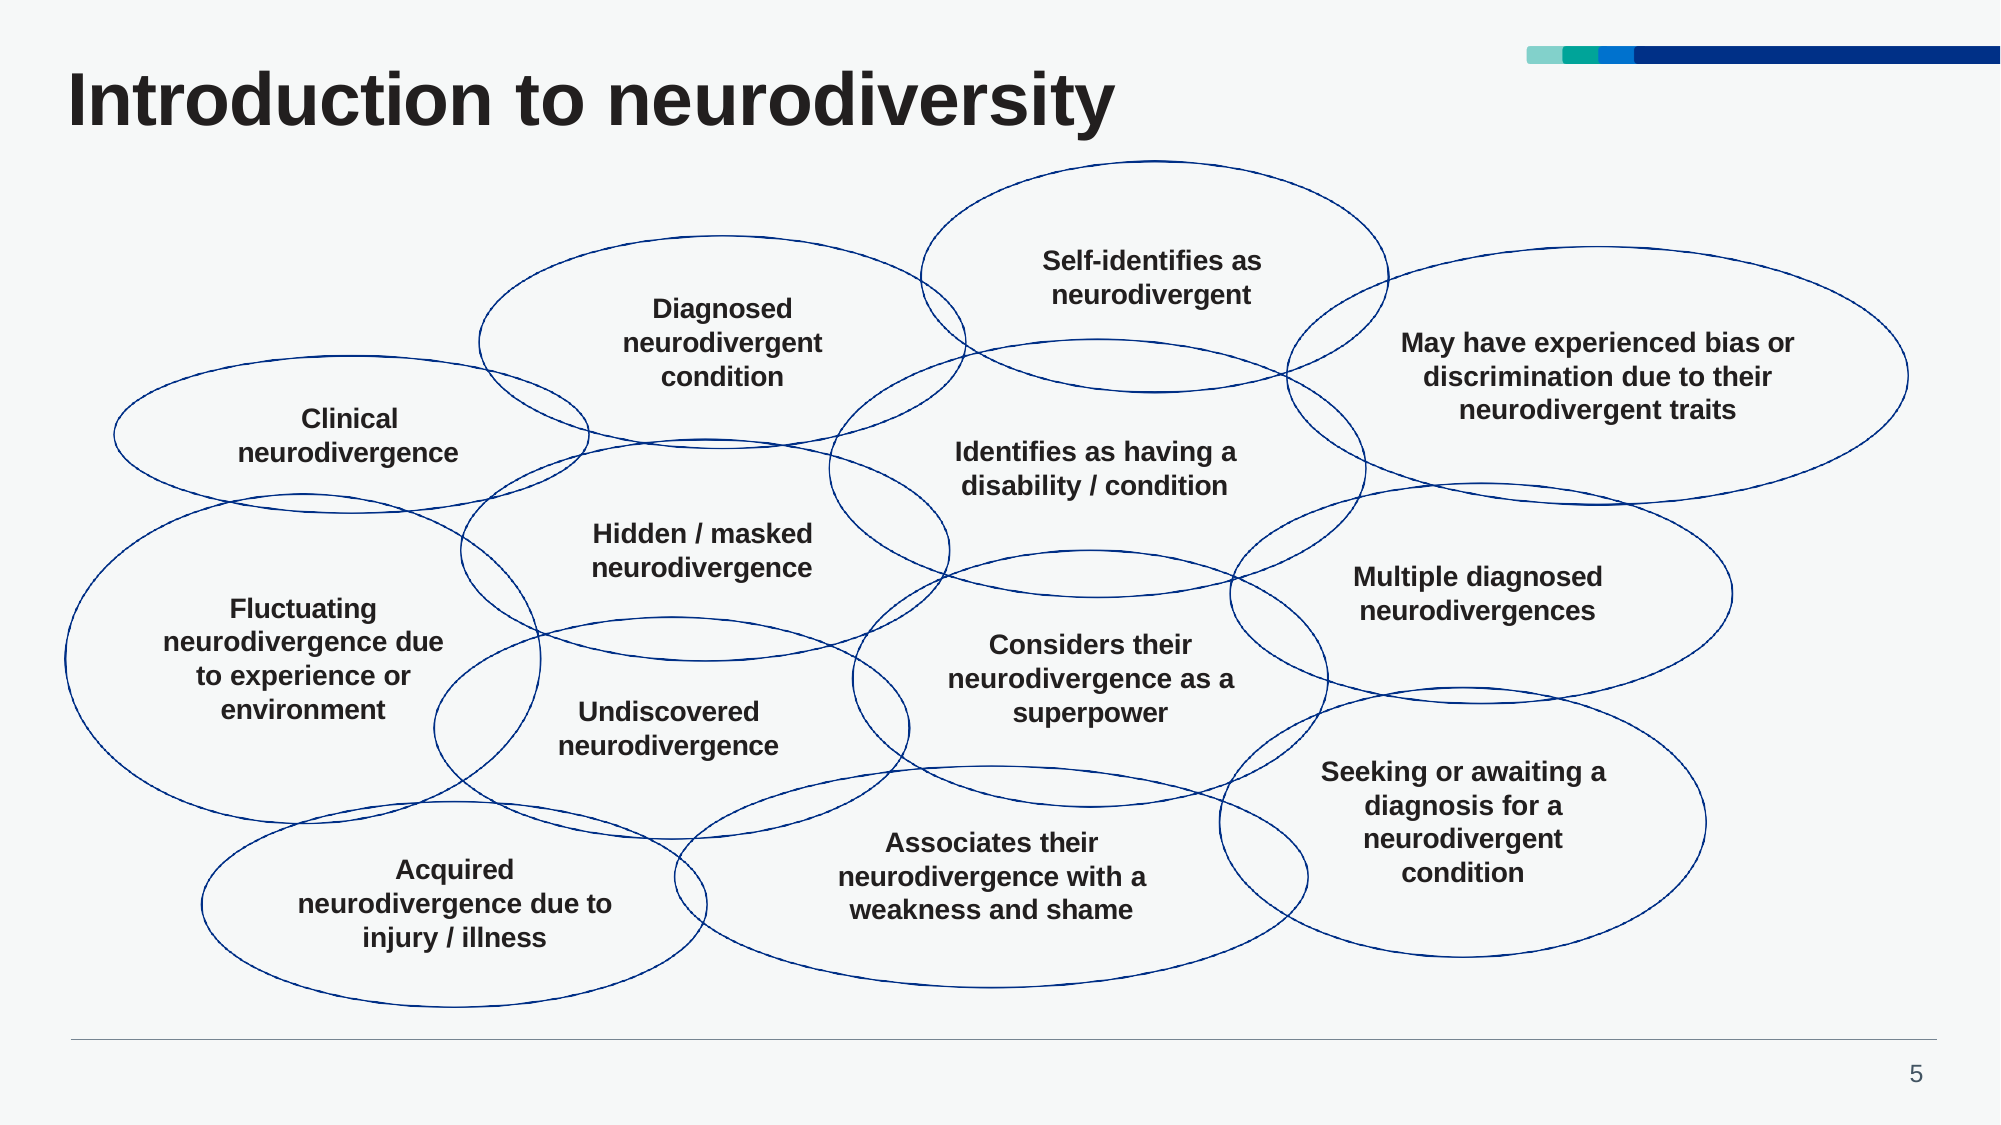

# Introduction to neurodiversity
Self-identifies as
neurodivergent
Diagnosed neurodivergent condition
May have experienced bias or discrimination due to their neurodivergent traits
Clinical neurodivergence
Identifies as having a disability / condition
Hidden / masked
neurodivergence
Multiple diagnosed neurodivergences
Fluctuating neurodivergence due to experience or environment
Considers their neurodivergence as a superpower
Undiscovered neurodivergence
Seeking or awaiting a diagnosis for a neurodivergent condition
Associates their neurodivergence with a weakness and shame
Acquired neurodivergence due to injury / illness
5